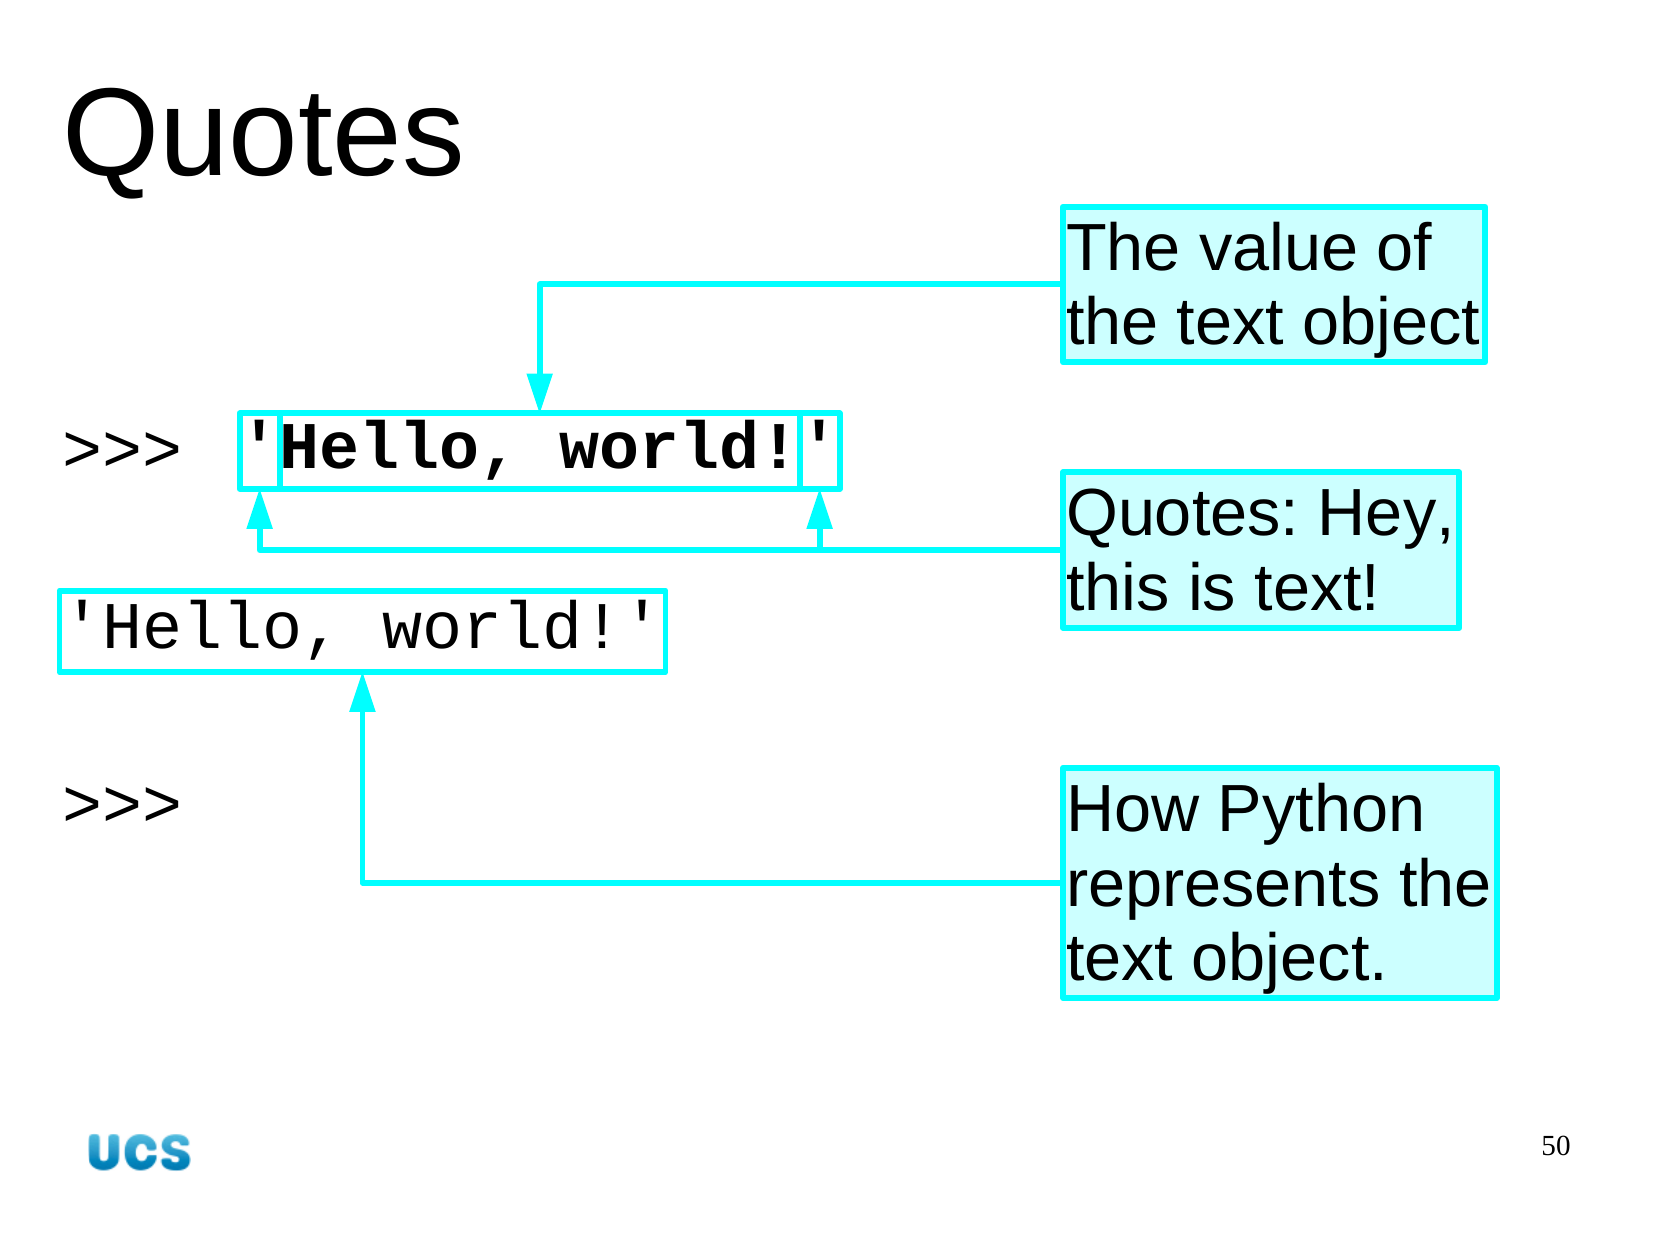

Quotes
The value of
the text object
>>>
'
Hello, world!
'
Quotes: Hey,
this is text!
'Hello, world!'
>>>
How Python
represents the
text object.
50